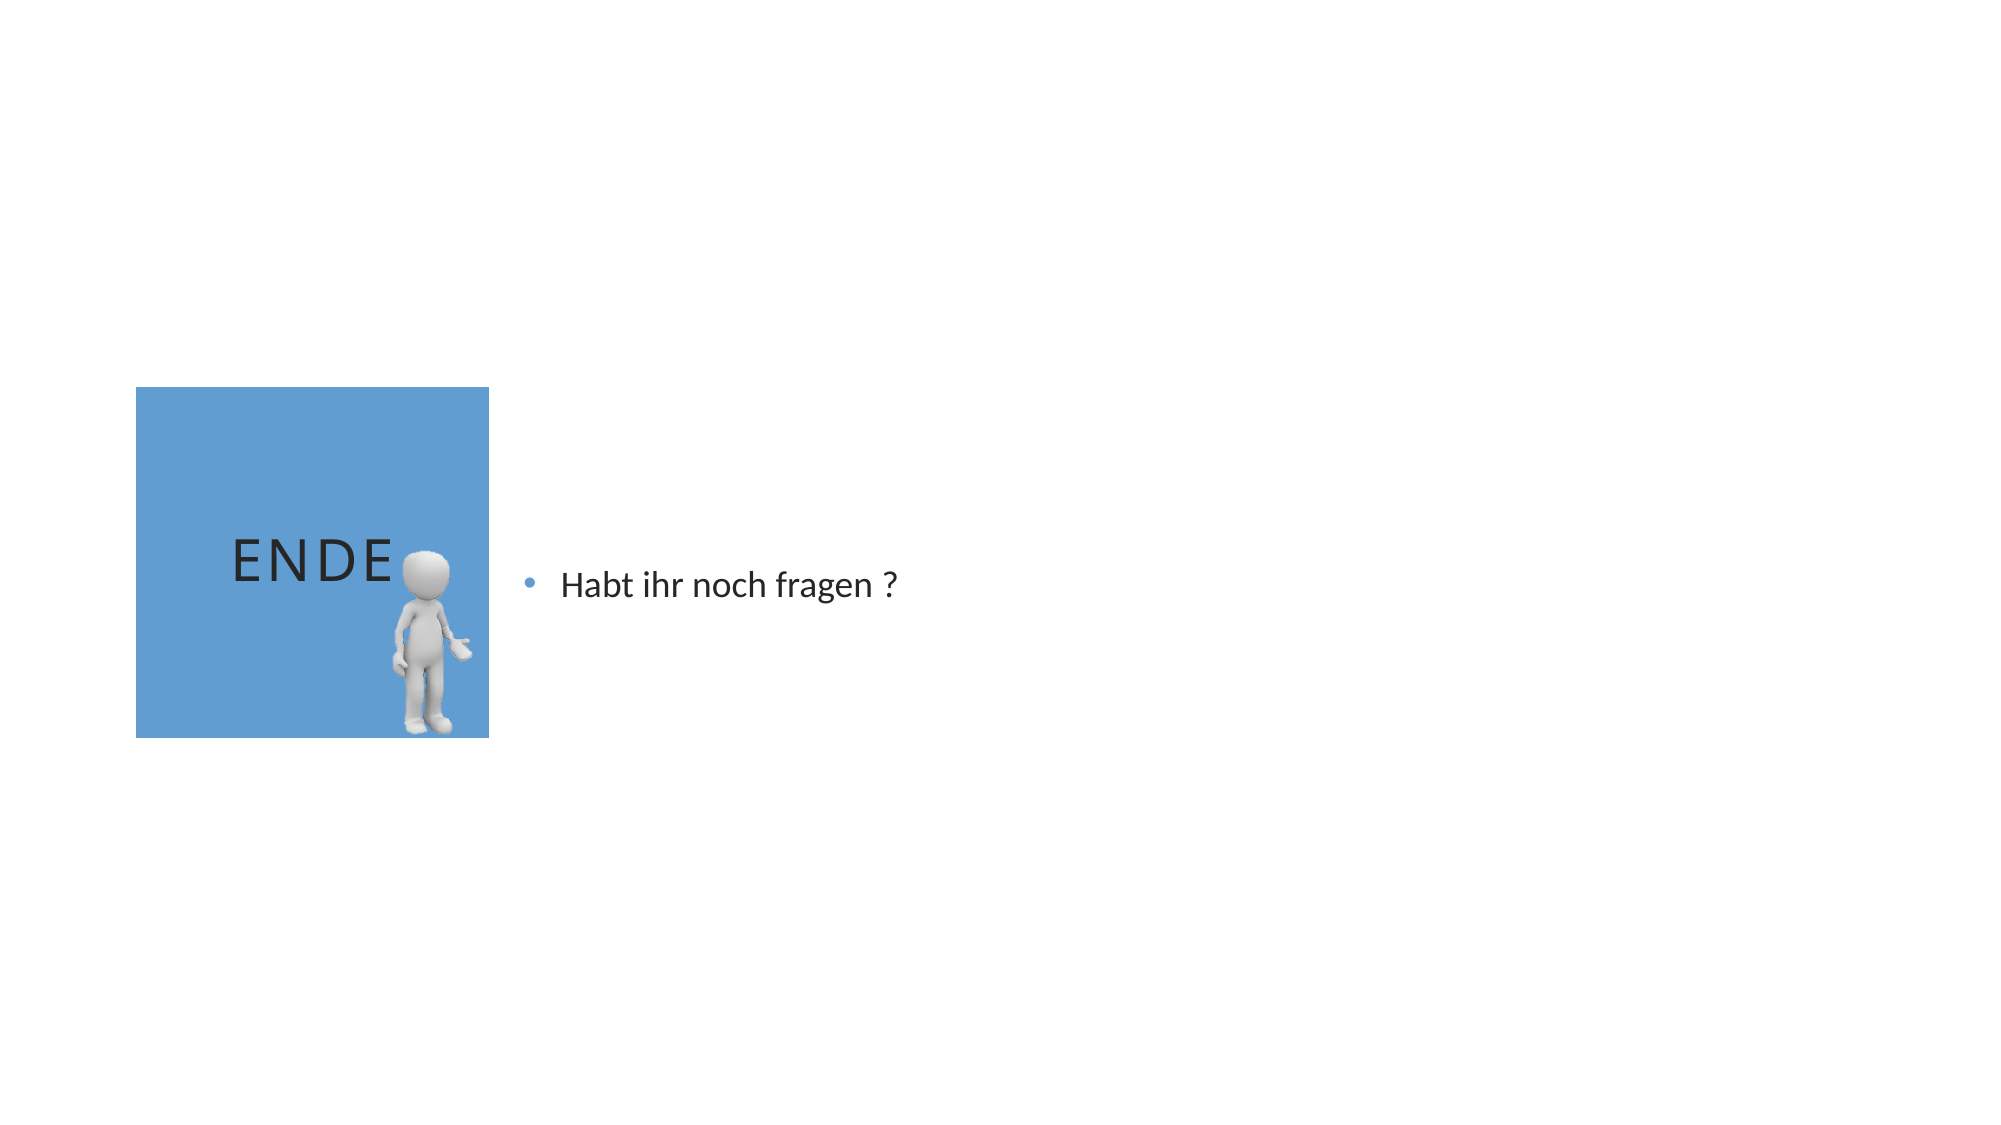

Habt ihr noch fragen ?
# Ende